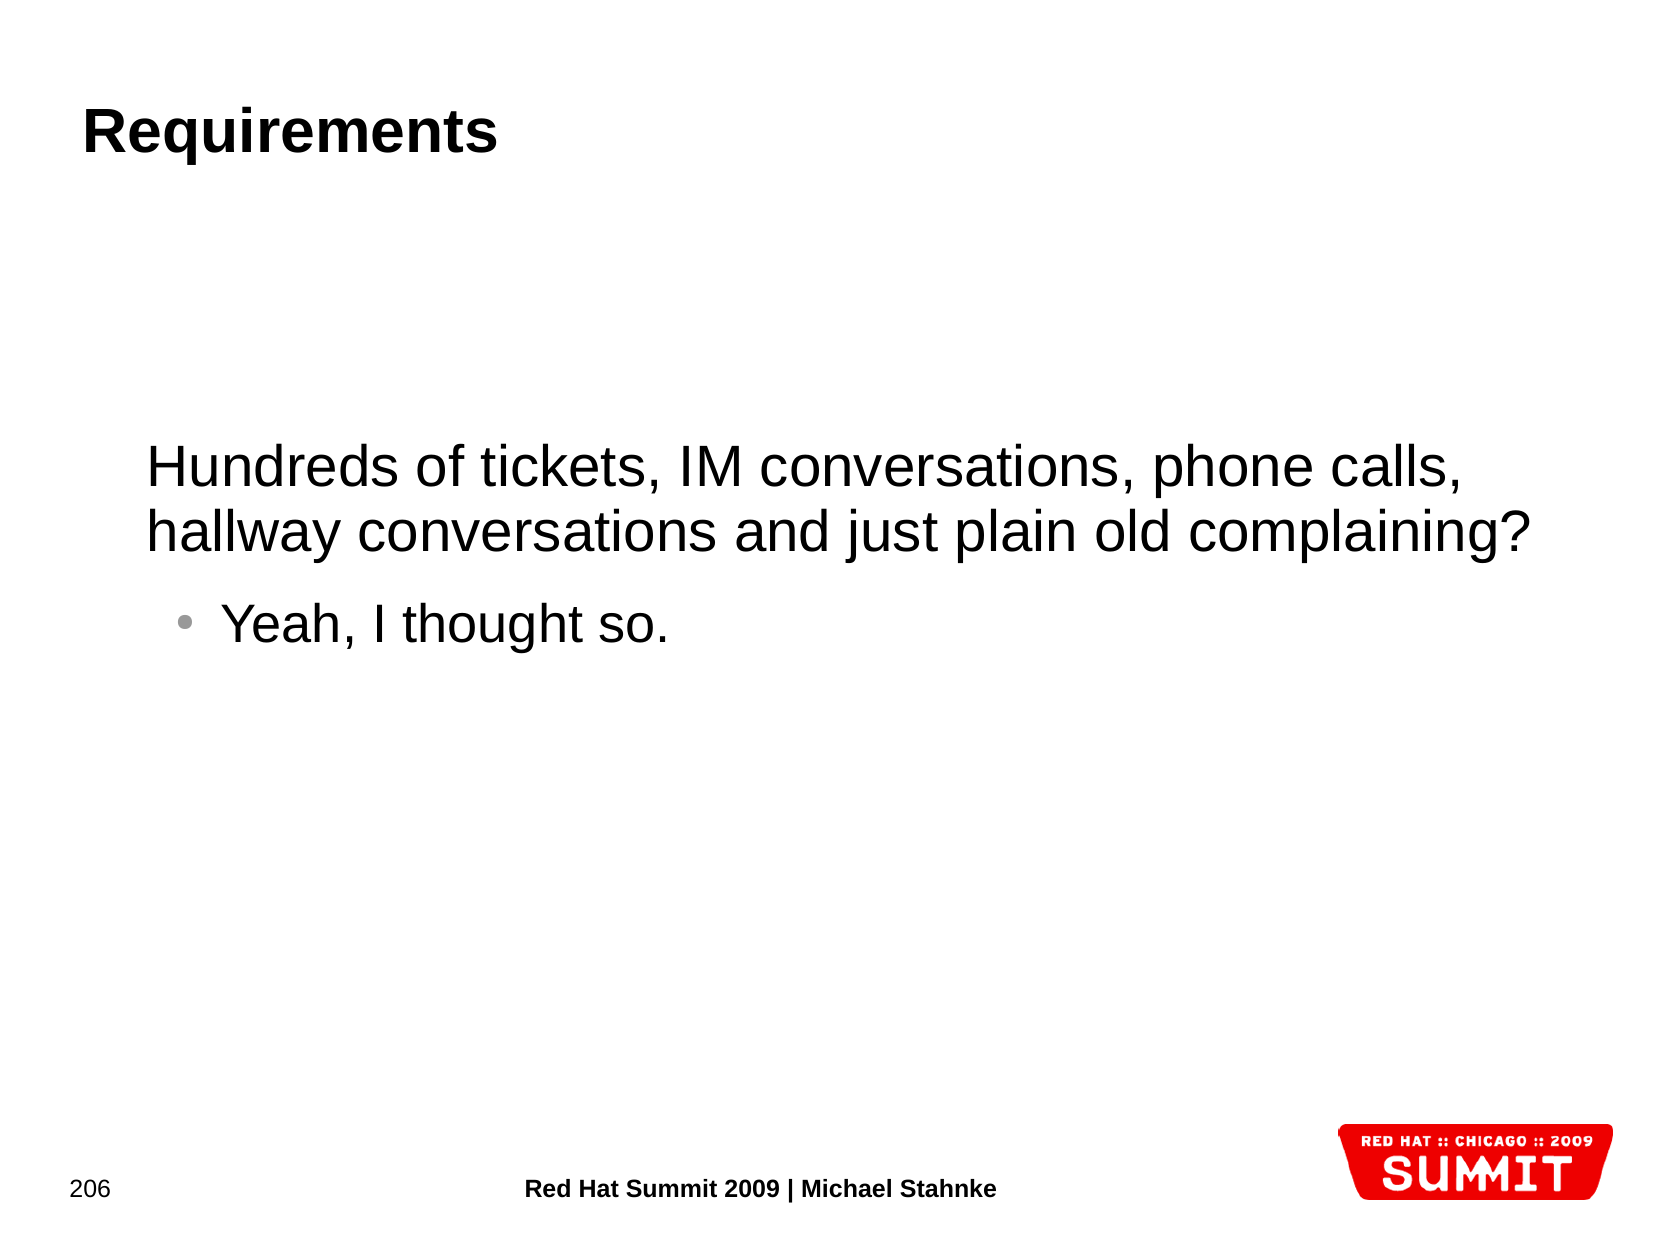

# Requirements
Hundreds of tickets, IM conversations, phone calls, hallway conversations and just plain old complaining?
Yeah, I thought so.